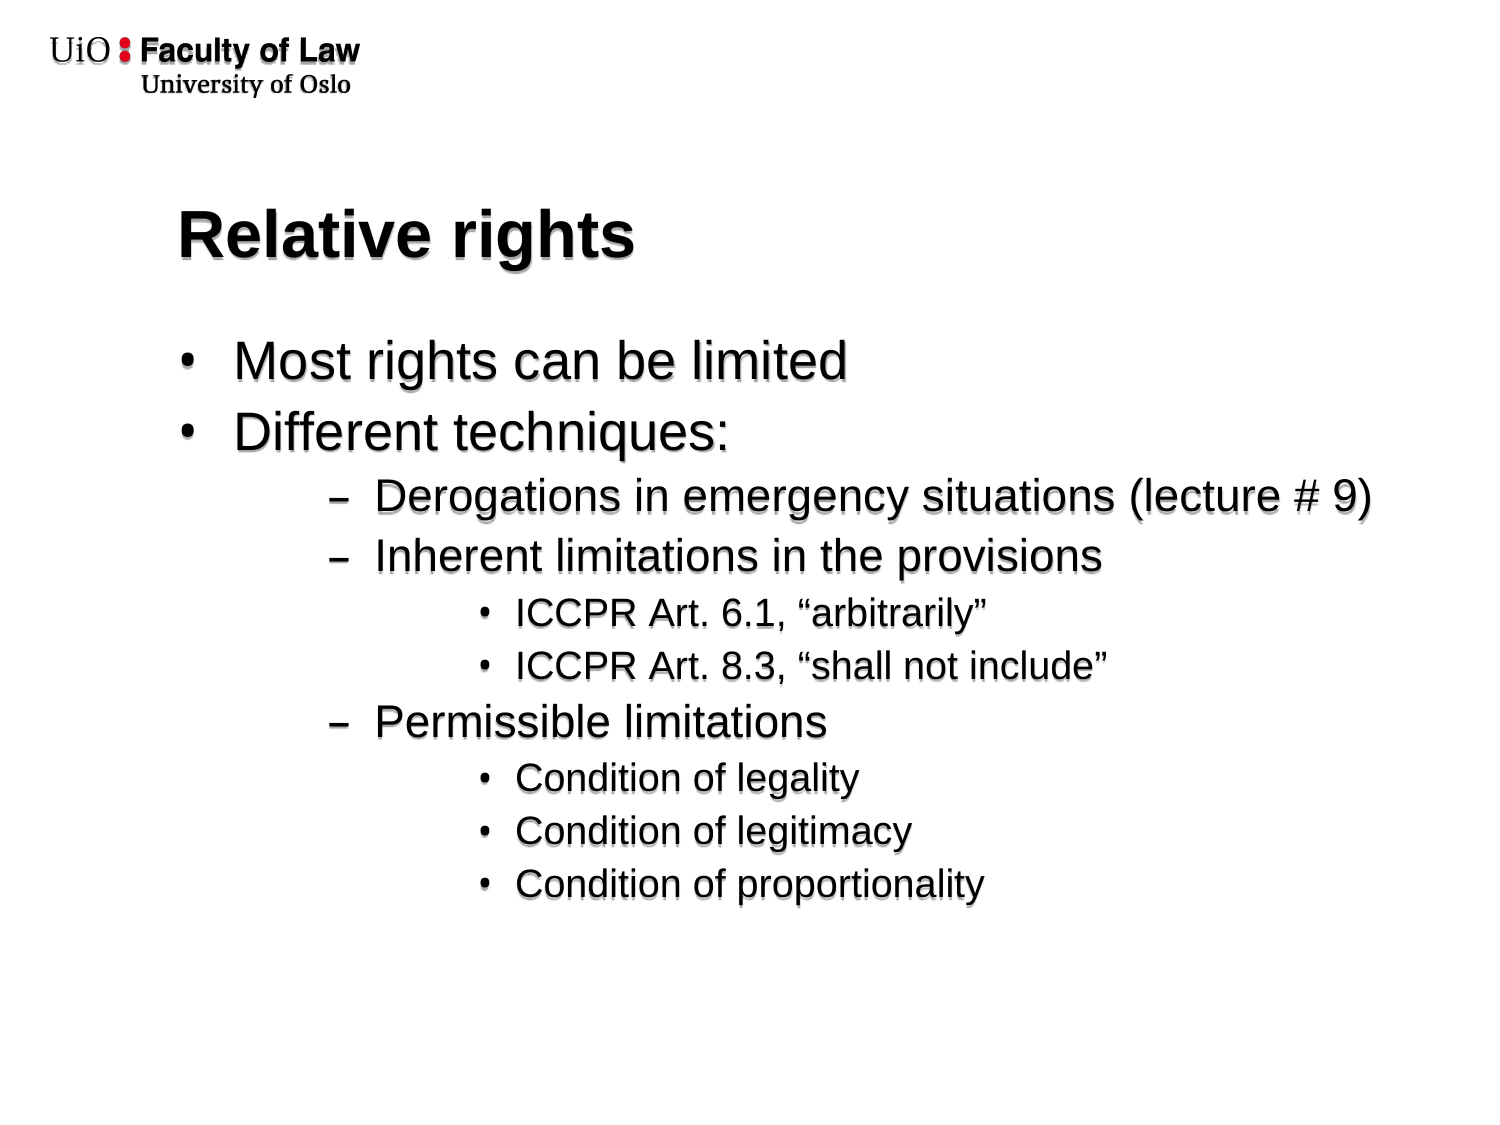

# Relative rights
Most rights can be limited
Different techniques:
Derogations in emergency situations (lecture # 9)
Inherent limitations in the provisions
ICCPR Art. 6.1, “arbitrarily”
ICCPR Art. 8.3, “shall not include”
Permissible limitations
Condition of legality
Condition of legitimacy
Condition of proportionality